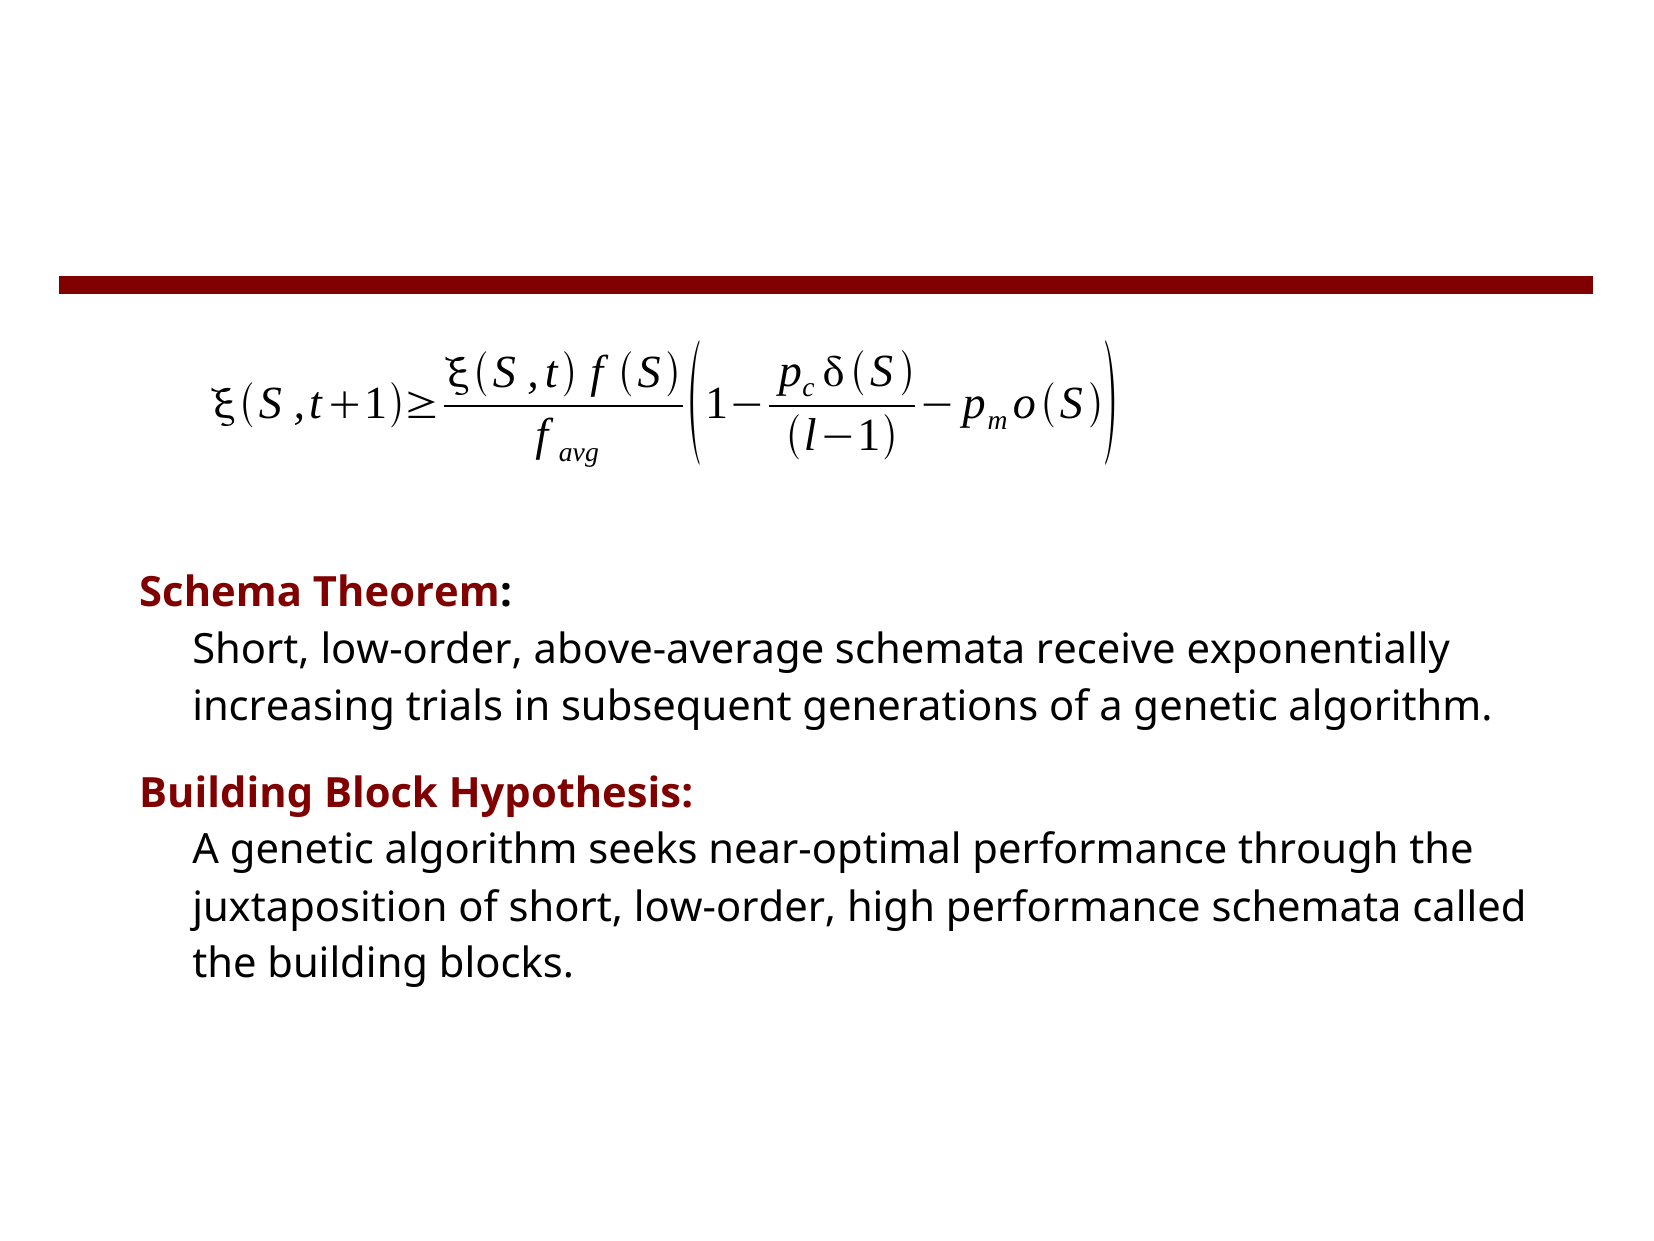

#
Schema Theorem:
Short, low-order, above-average schemata receive exponentially increasing trials in subsequent generations of a genetic algorithm.
Building Block Hypothesis:
A genetic algorithm seeks near-optimal performance through the juxtaposition of short, low-order, high performance schemata called the building blocks.